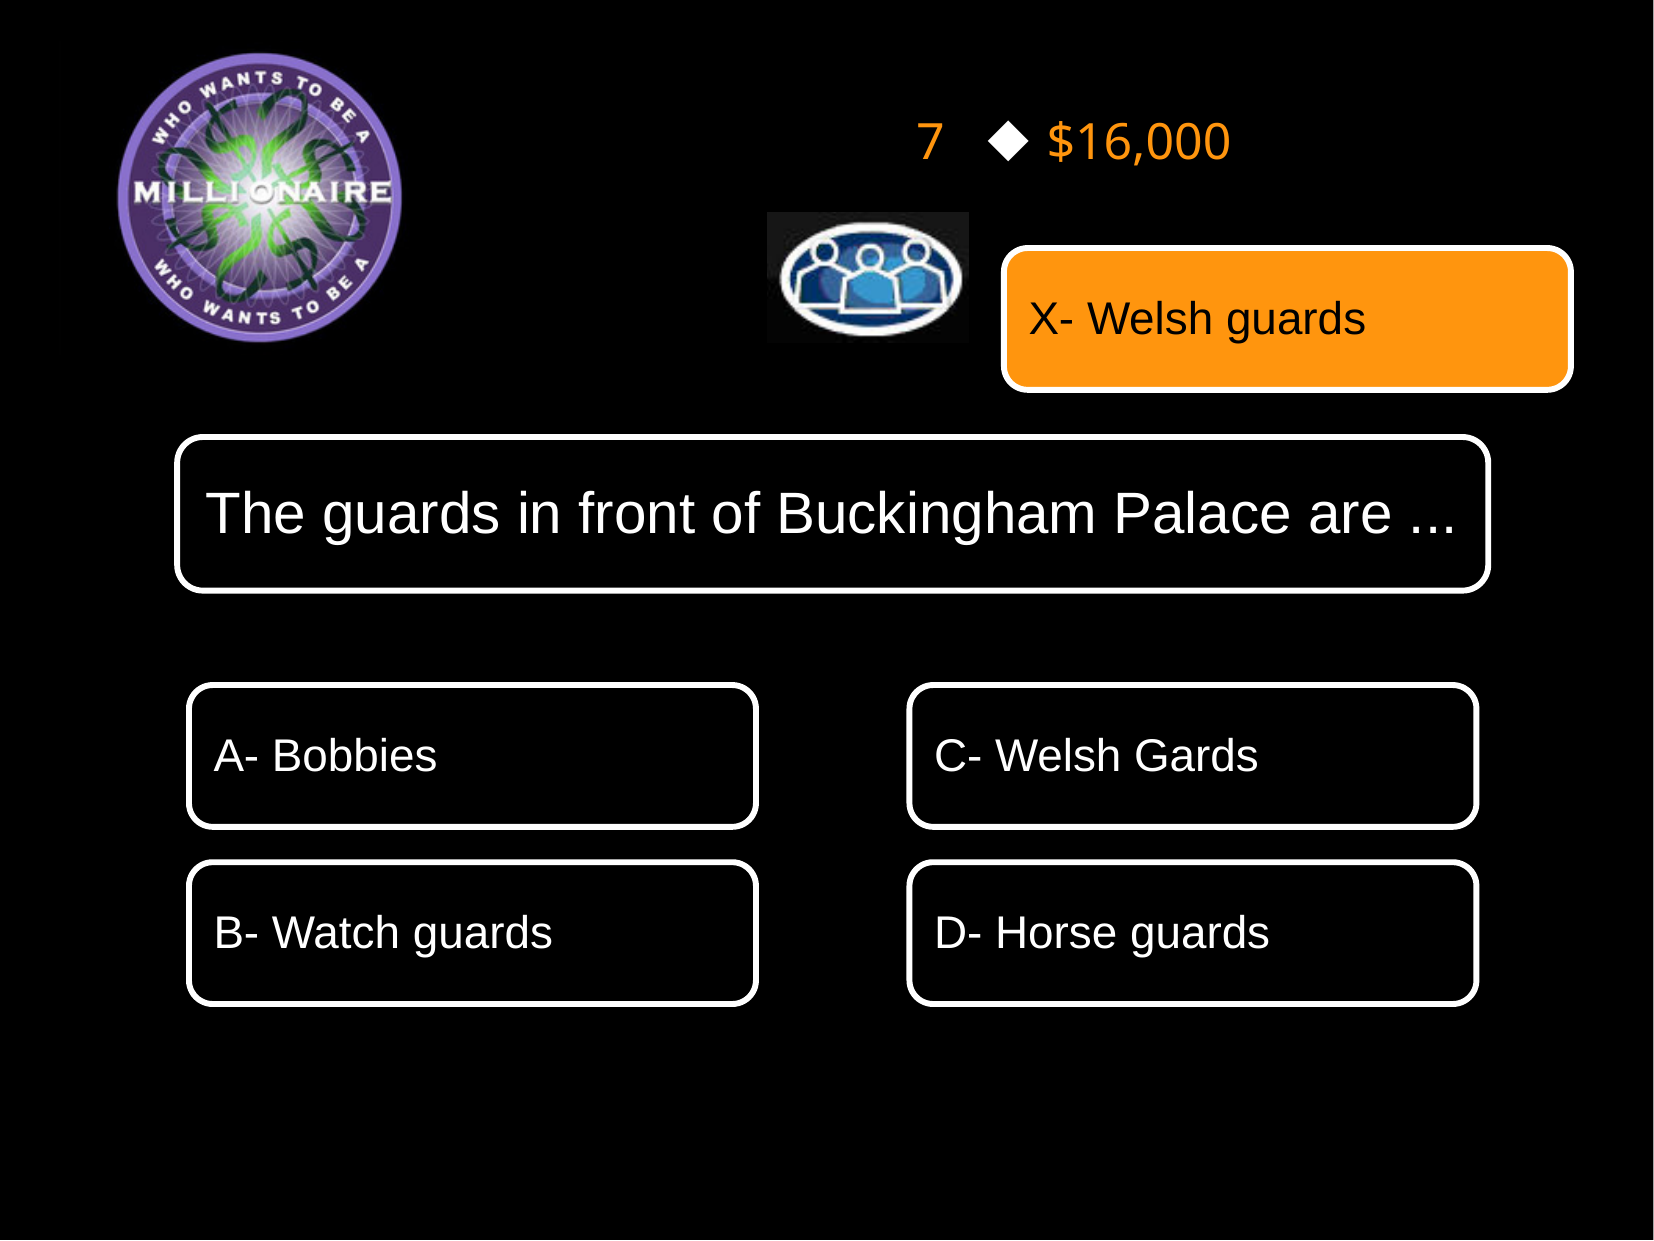

7  $16,000
X- Welsh guards
The guards in front of Buckingham Palace are ...
A- Bobbies
C- Welsh Gards
B- Watch guards
D- Horse guards